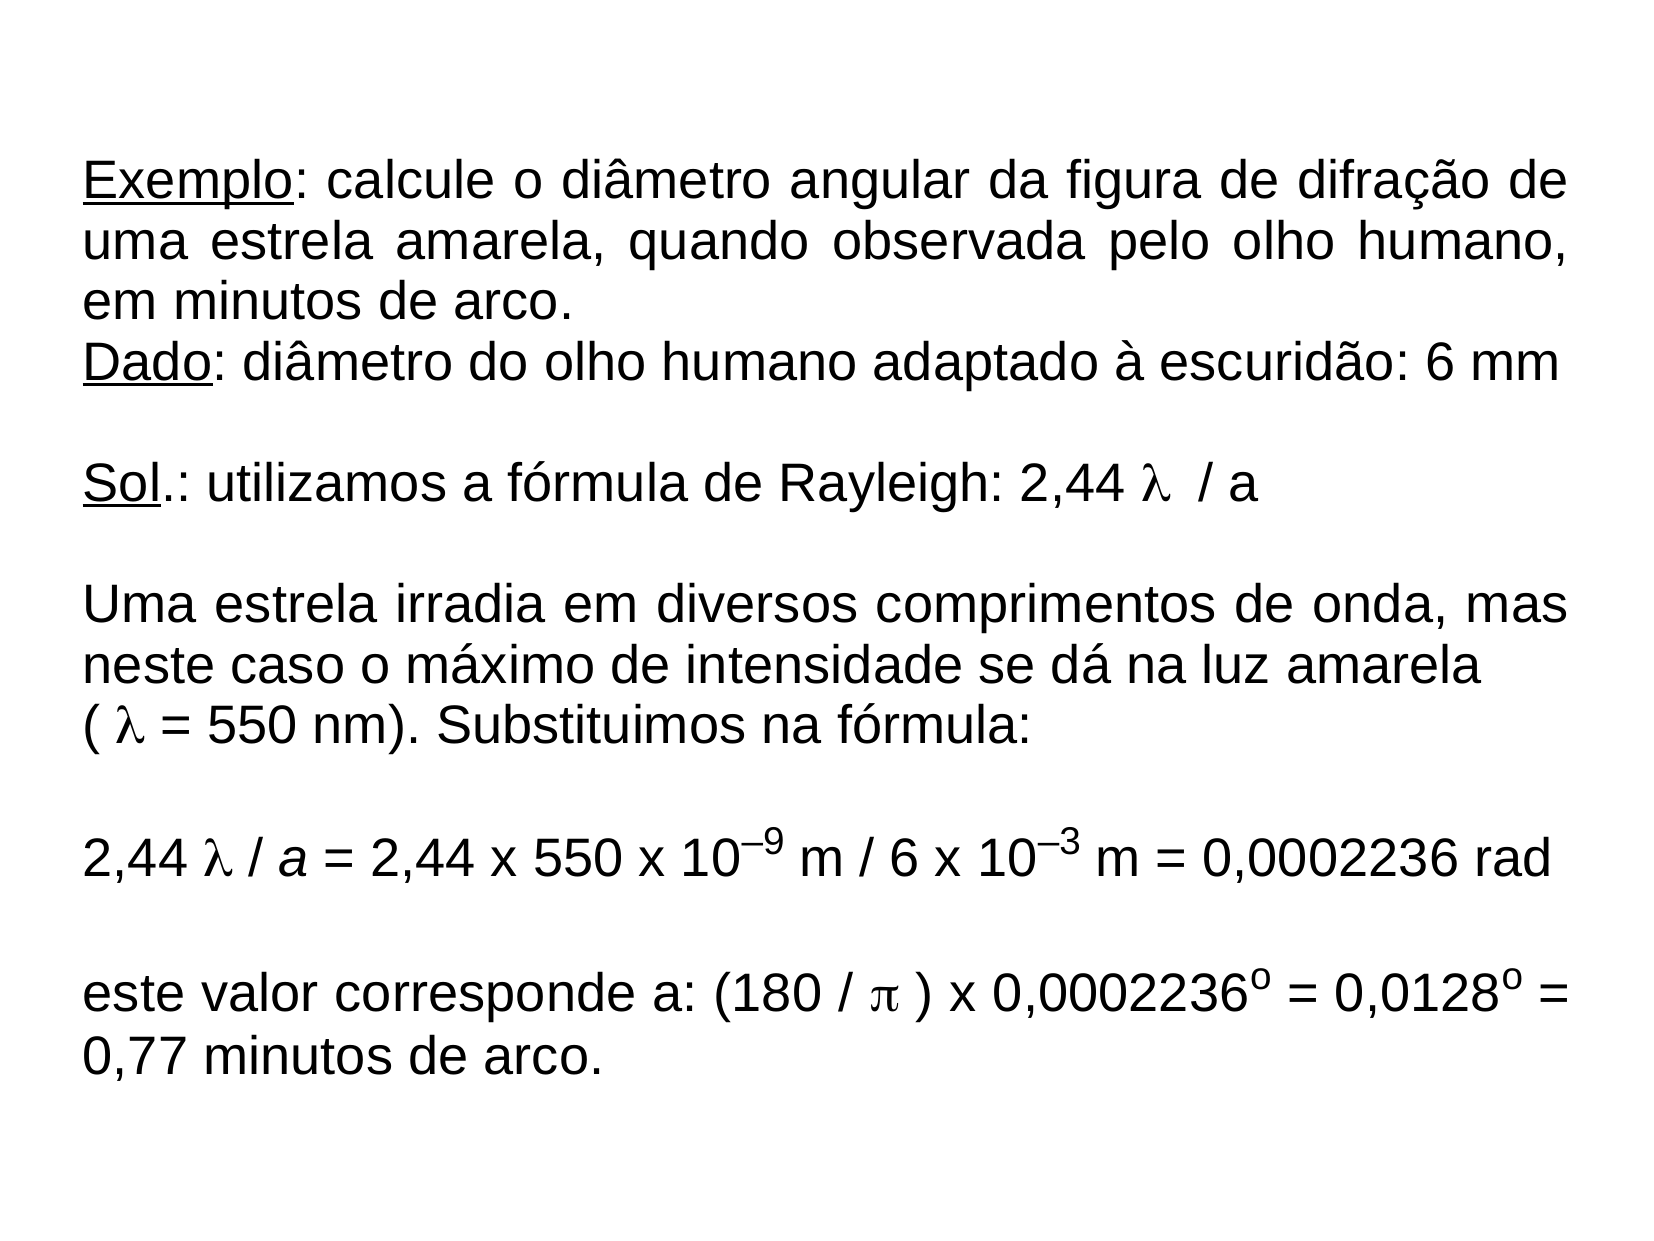

# Exemplo: calcule o diâmetro angular da figura de difração de uma estrela amarela, quando observada pelo olho humano, em minutos de arco.
Dado: diâmetro do olho humano adaptado à escuridão: 6 mm
Sol.: utilizamos a fórmula de Rayleigh: 2,44 l / a
Uma estrela irradia em diversos comprimentos de onda, mas neste caso o máximo de intensidade se dá na luz amarela
( l = 550 nm). Substituimos na fórmula:
2,44 l / a = 2,44 x 550 x 10–9 m / 6 x 10–3 m = 0,0002236 rad
este valor corresponde a: (180 / p ) x 0,0002236o = 0,0128o = 0,77 minutos de arco.